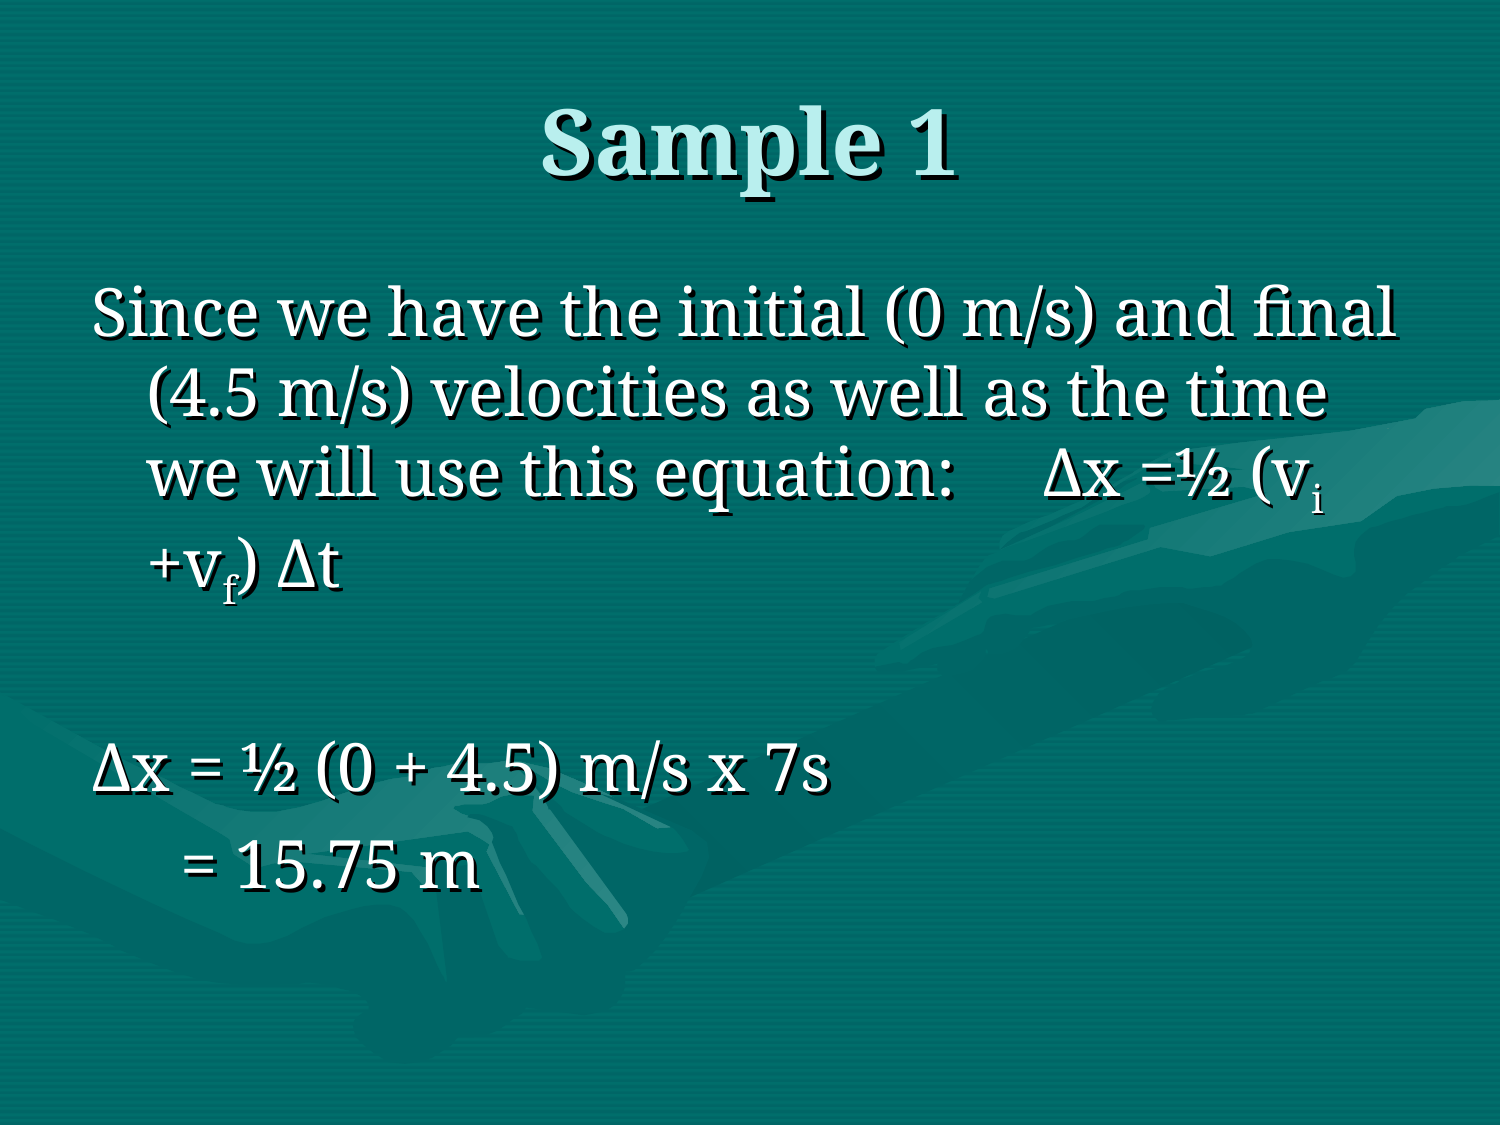

Sample 1
Since we have the initial (0 m/s) and final (4.5 m/s) velocities as well as the time we will use this equation: Δx =½ (vi +vf) Δt
Δx = ½ (0 + 4.5) m/s x 7s
	 = 15.75 m